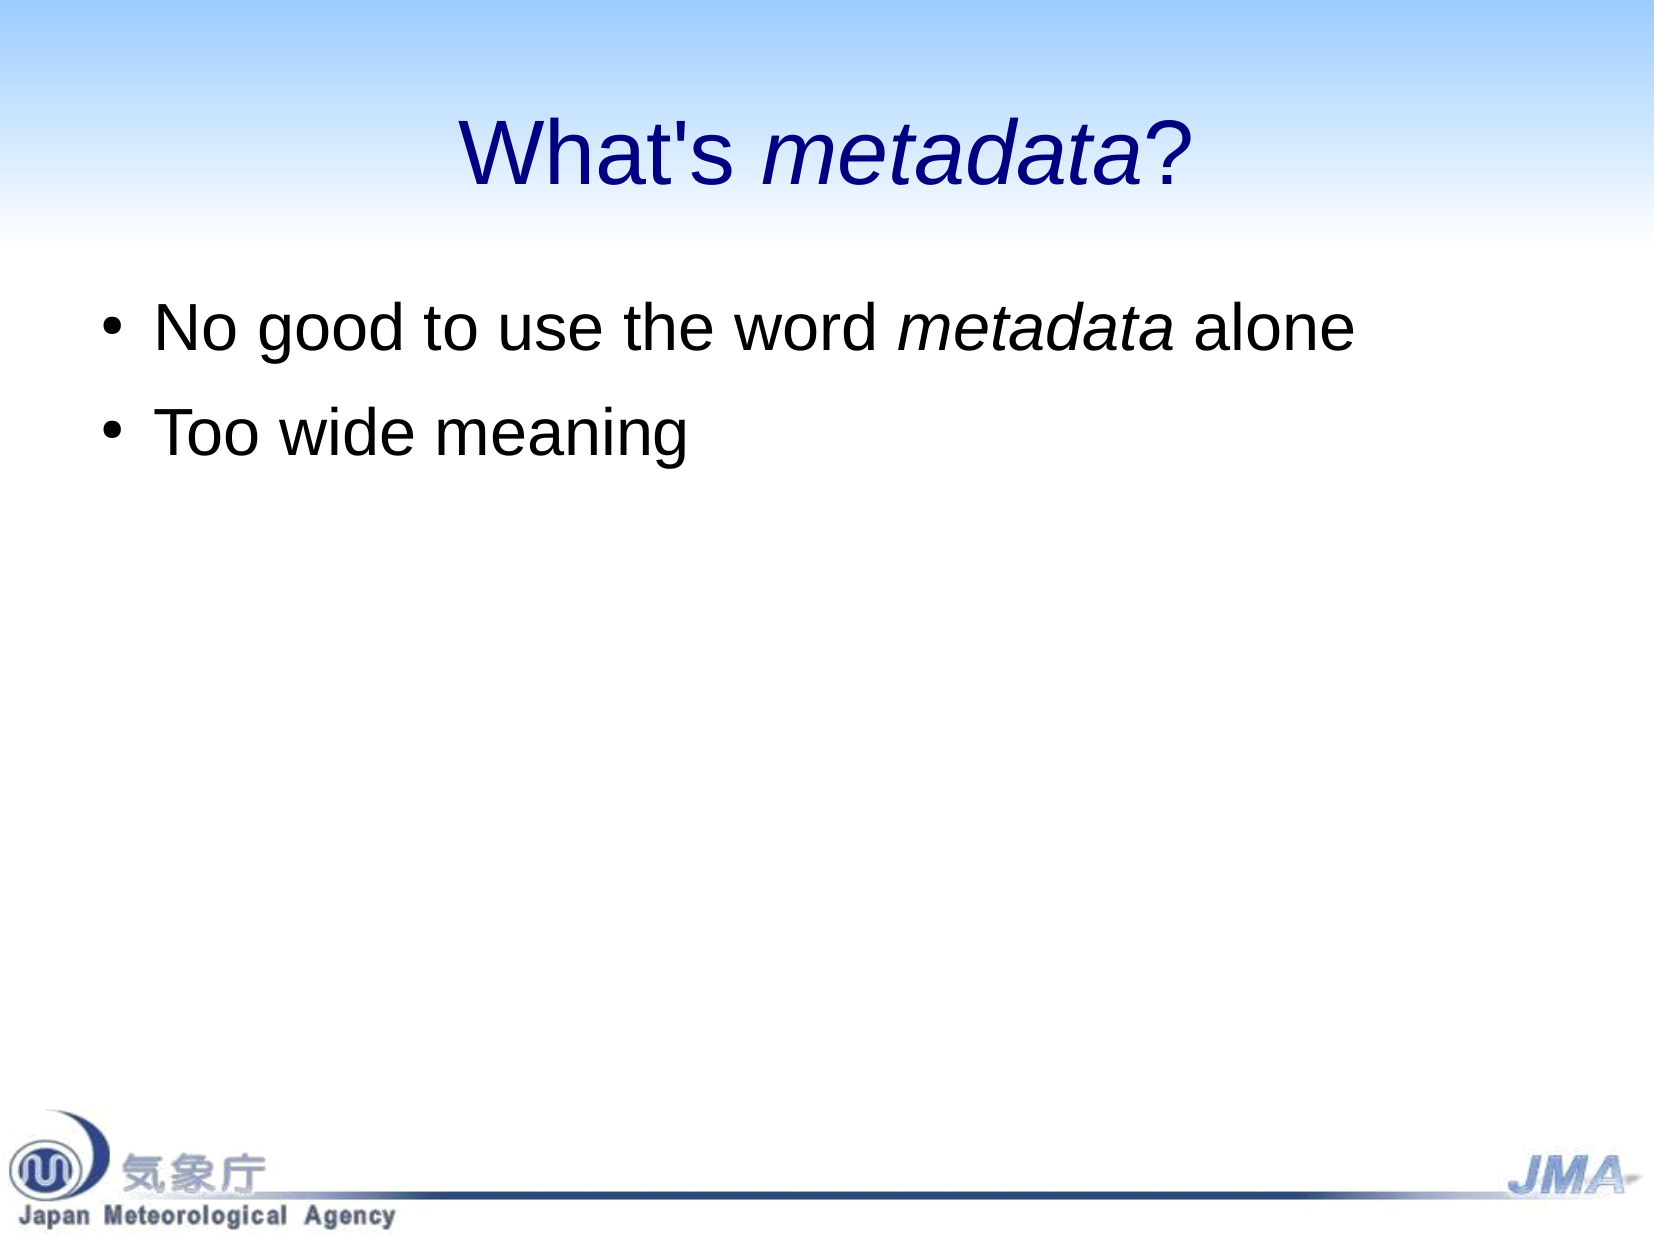

# What's metadata?
No good to use the word metadata alone
Too wide meaning